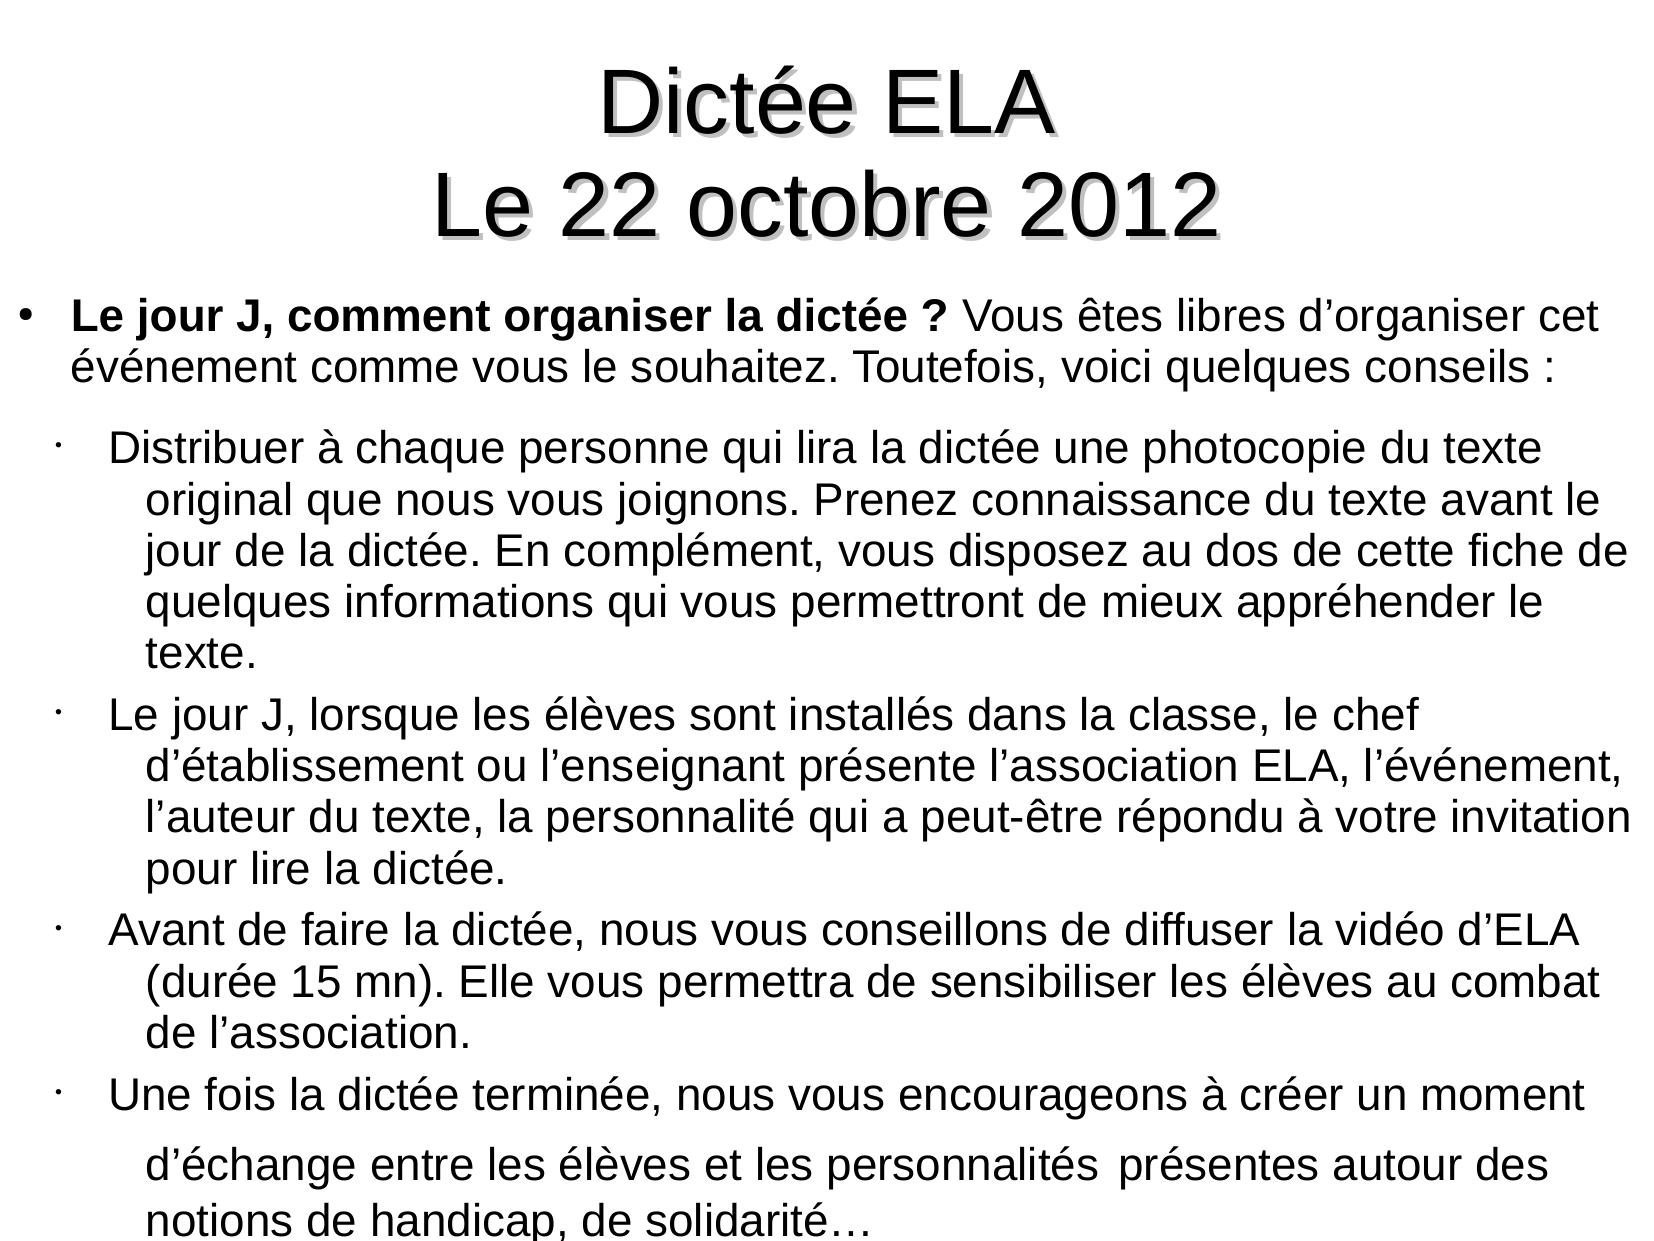

# Dictée ELA Le 22 octobre 2012
Le jour J, comment organiser la dictée ? Vous êtes libres d’organiser cet événement comme vous le souhaitez. Toutefois, voici quelques conseils :
Distribuer à chaque personne qui lira la dictée une photocopie du texte original que nous vous joignons. Prenez connaissance du texte avant le jour de la dictée. En complément, vous disposez au dos de cette fiche de quelques informations qui vous permettront de mieux appréhender le texte.
Le jour J, lorsque les élèves sont installés dans la classe, le chef d’établissement ou l’enseignant présente l’association ELA, l’événement, l’auteur du texte, la personnalité qui a peut-être répondu à votre invitation pour lire la dictée.
Avant de faire la dictée, nous vous conseillons de diffuser la vidéo d’ELA (durée 15 mn). Elle vous permettra de sensibiliser les élèves au combat de l’association.
Une fois la dictée terminée, nous vous encourageons à créer un moment d’échange entre les élèves et les personnalités présentes autour des notions de handicap, de solidarité…